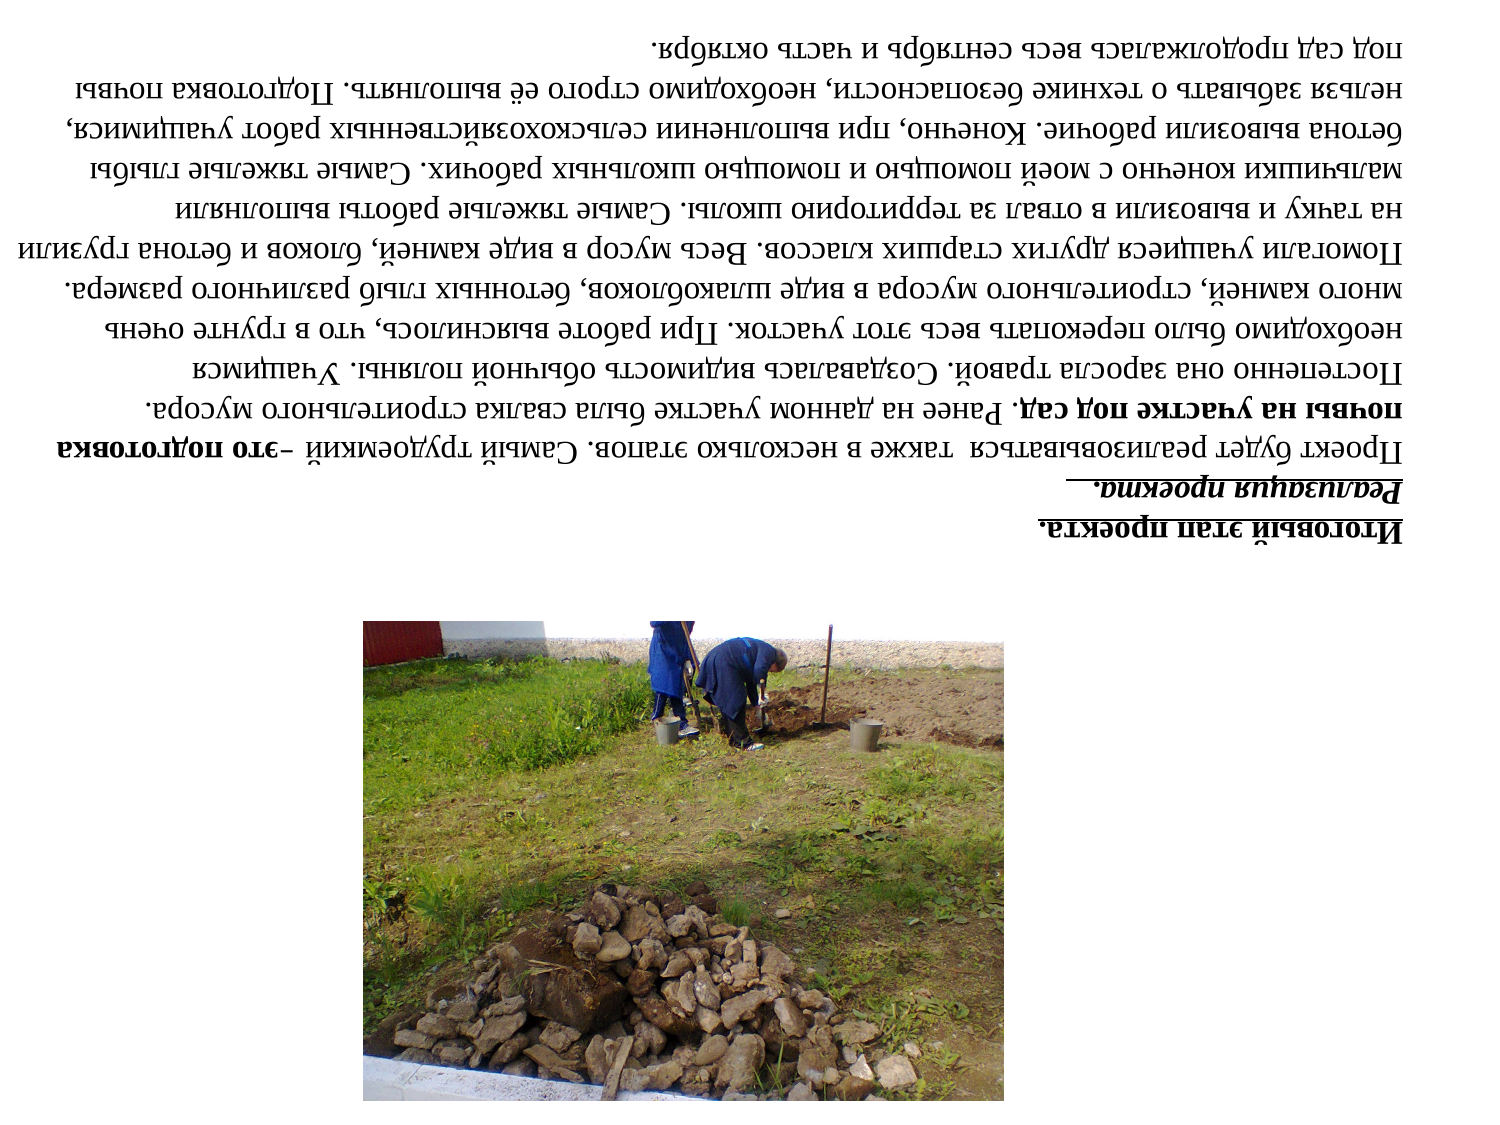

Итоговый этап проекта.
Реализация проекта.
Проект будет реализовываться также в несколько этапов. Самый трудоемкий –это подготовка почвы на участке под сад. Ранее на данном участке была свалка строительного мусора. Постепенно она заросла травой. Создавалась видимость обычной поляны. Учащимся необходимо было перекопать весь этот участок. При работе выяснилось, что в грунте очень много камней, строительного мусора в виде шлакоблоков, бетонных глыб различного размера. Помогали учащиеся других старших классов. Весь мусор в виде камней, блоков и бетона грузили на тачку и вывозили в отвал за территорию школы. Самые тяжелые работы выполняли мальчишки конечно с моей помощью и помощью школьных рабочих. Самые тяжелые глыбы бетона вывозили рабочие. Конечно, при выполнении сельскохозяйственных работ учащимися, нельзя забывать о технике безопасности, необходимо строго её выполнять. Подготовка почвы под сад продолжалась весь сентябрь и часть октября.